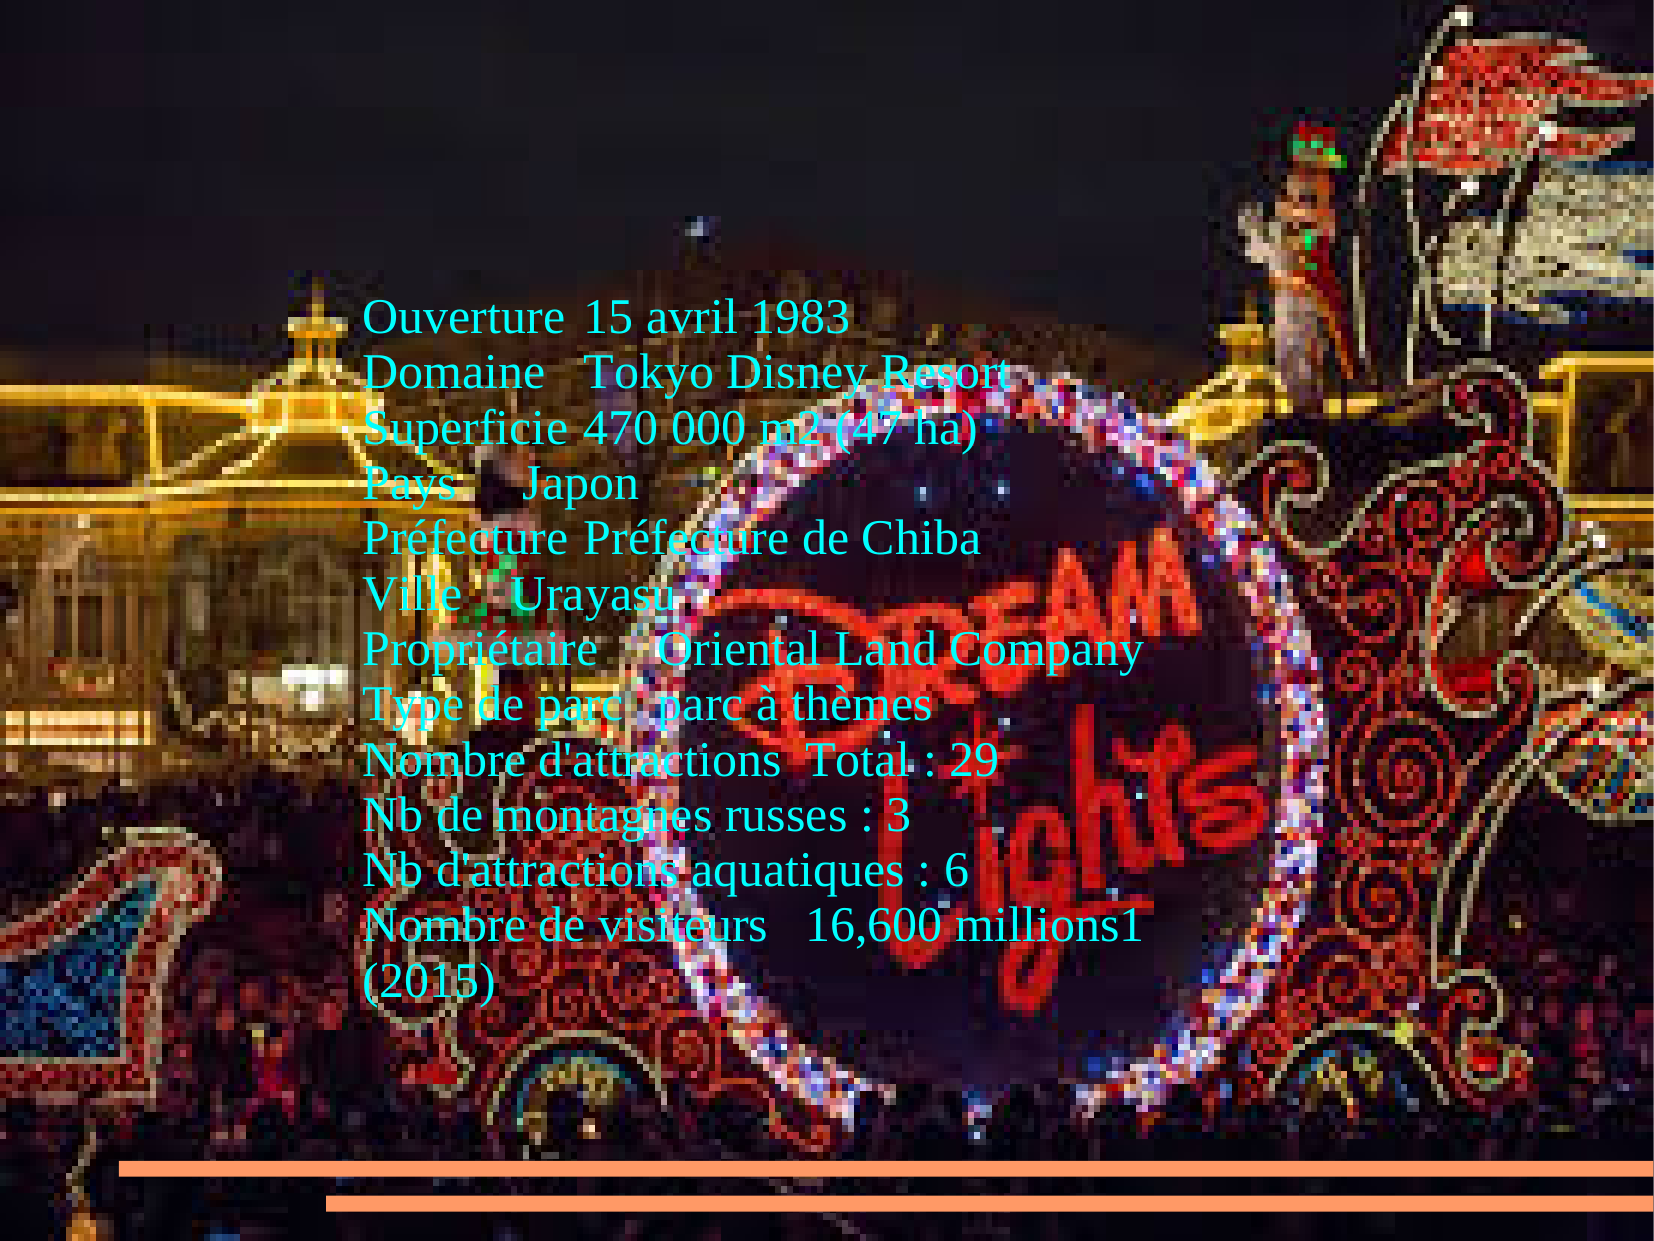

Ouverture	15 avril 1983
Domaine	Tokyo Disney Resort
Superficie	470 000 m2 (47 ha)
Pays	 Japon
Préfecture	Préfecture de Chiba
Ville	Urayasu
Propriétaire	Oriental Land Company
Type de parc	parc à thèmes
Nombre d'attractions	Total : 29
Nb de montagnes russes : 3
Nb d'attractions aquatiques : 6
Nombre de visiteurs	16,600 millions1 (2015)